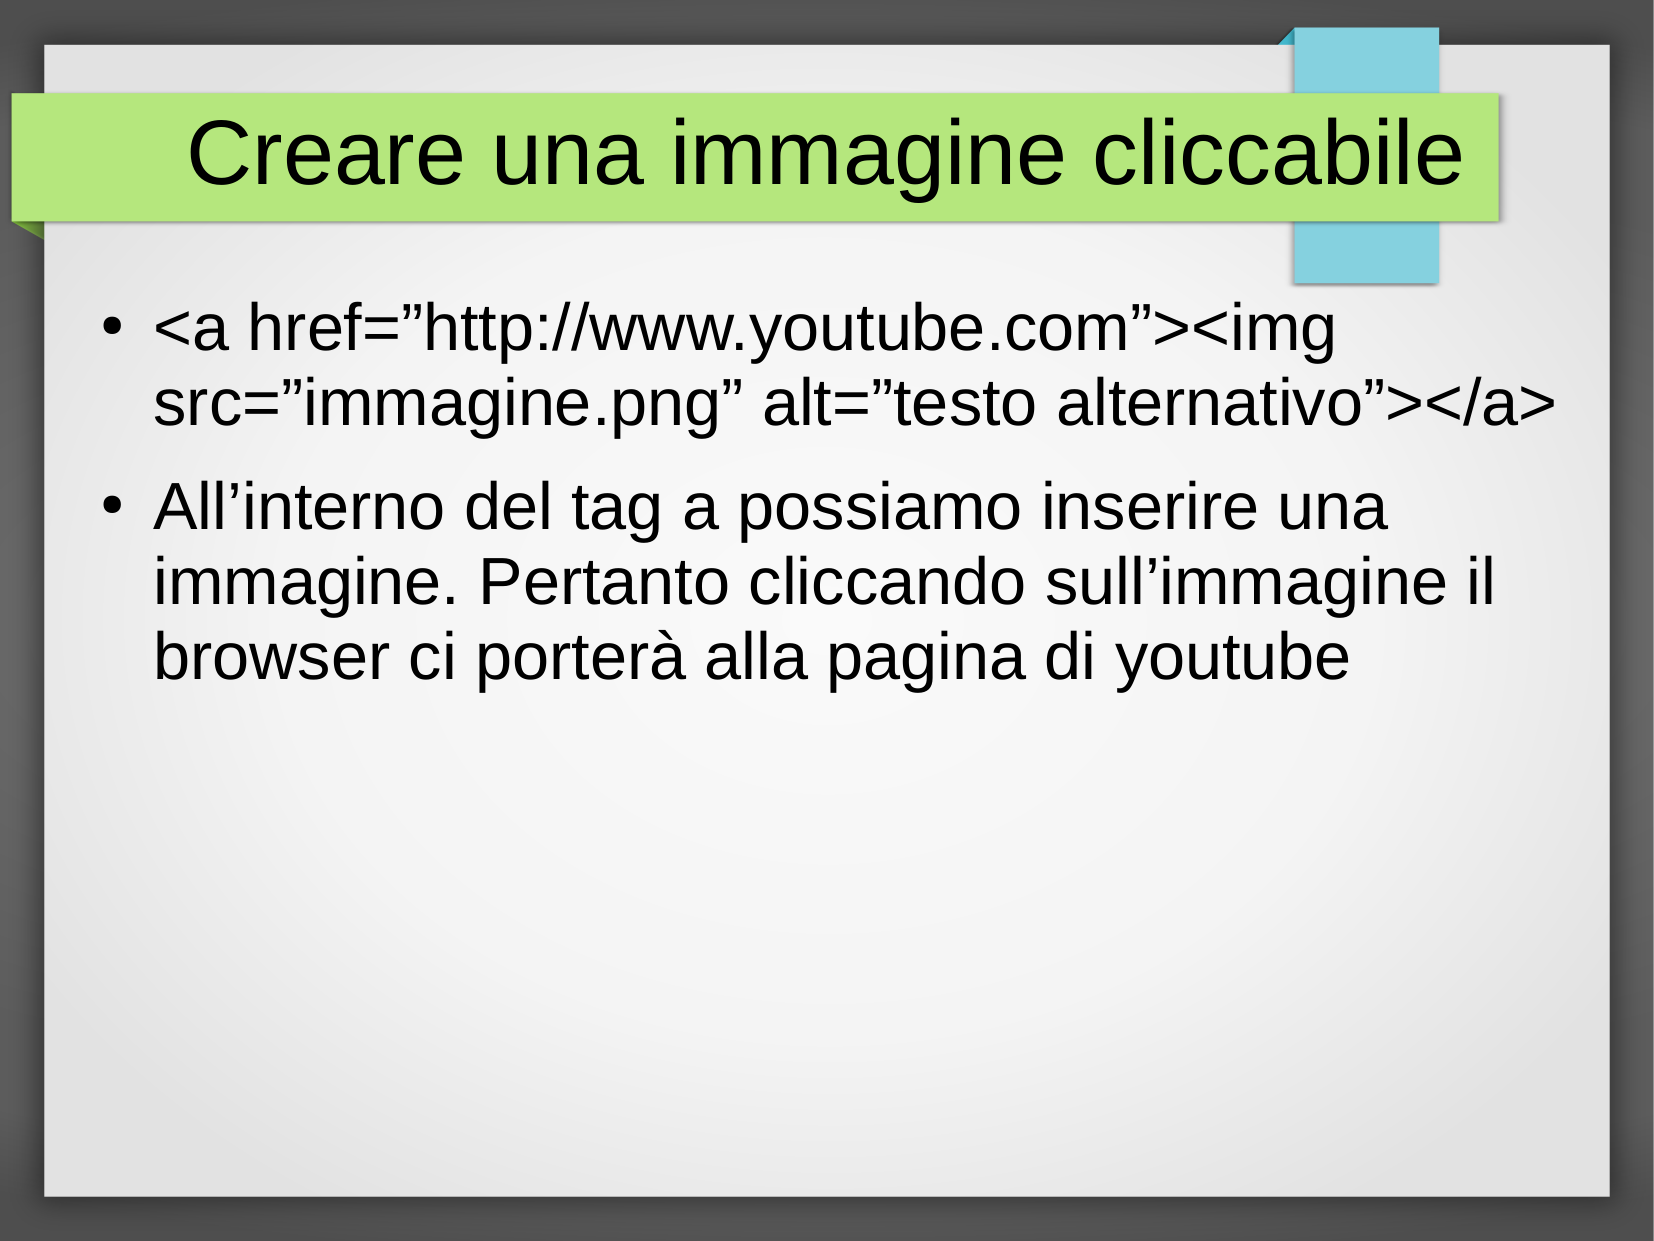

# Creare una immagine cliccabile
<a href=”http://www.youtube.com”><img src=”immagine.png” alt=”testo alternativo”></a>
All’interno del tag a possiamo inserire una immagine. Pertanto cliccando sull’immagine il browser ci porterà alla pagina di youtube